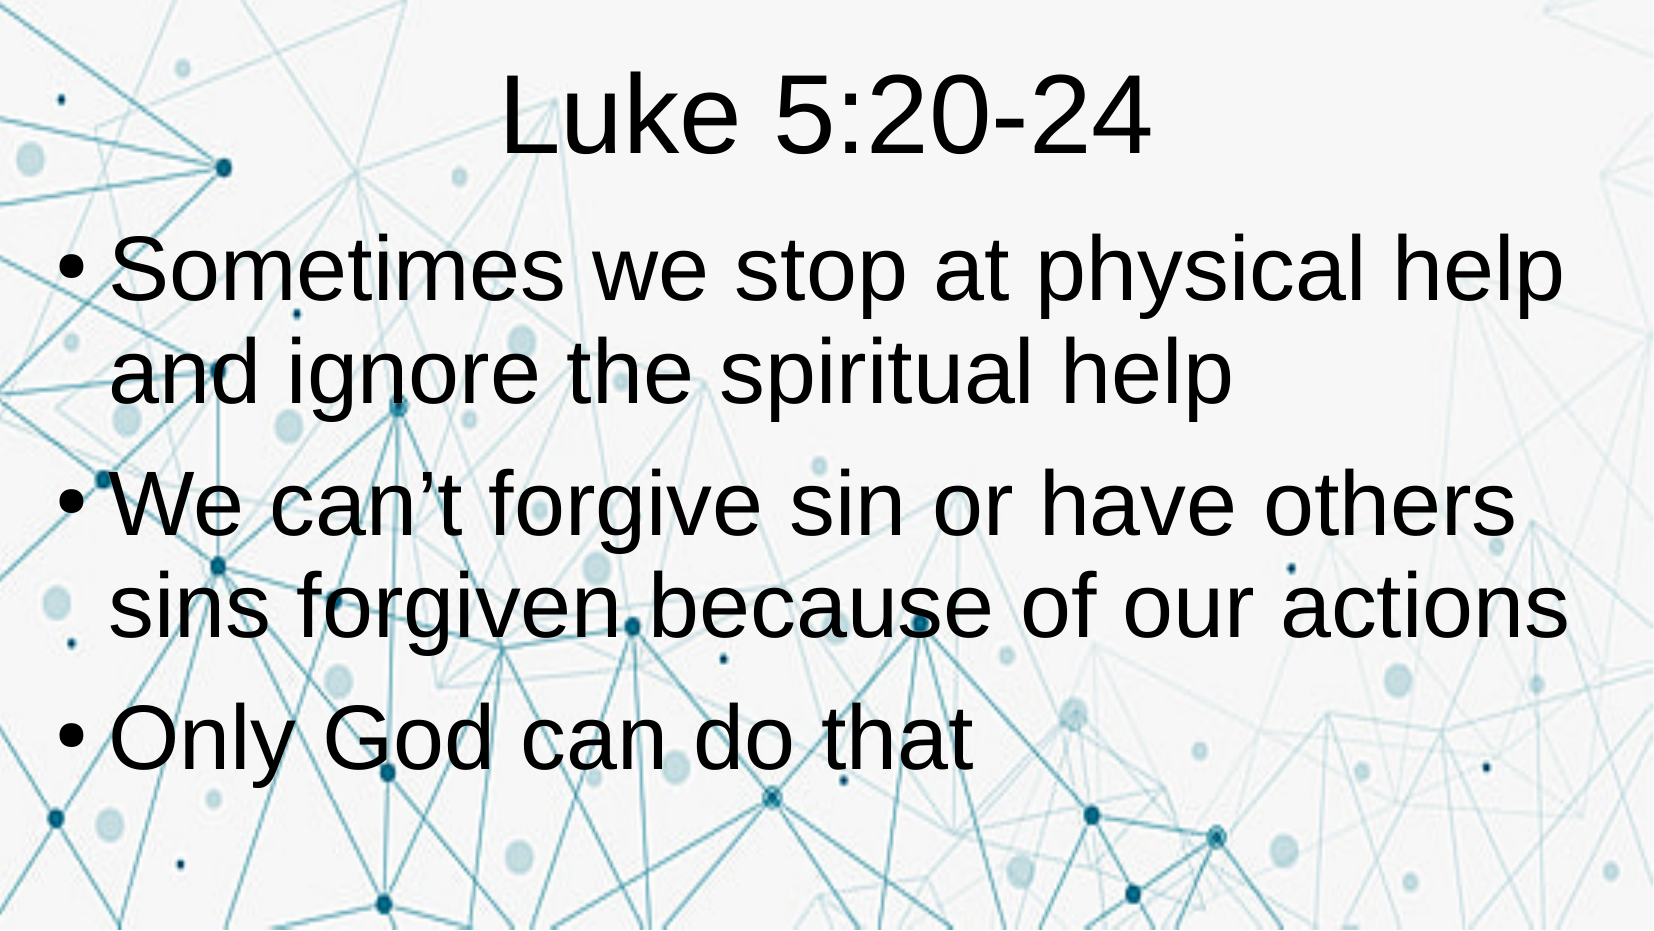

# Luke 5:20-24
Sometimes we stop at physical help and ignore the spiritual help
We can’t forgive sin or have others sins forgiven because of our actions
Only God can do that